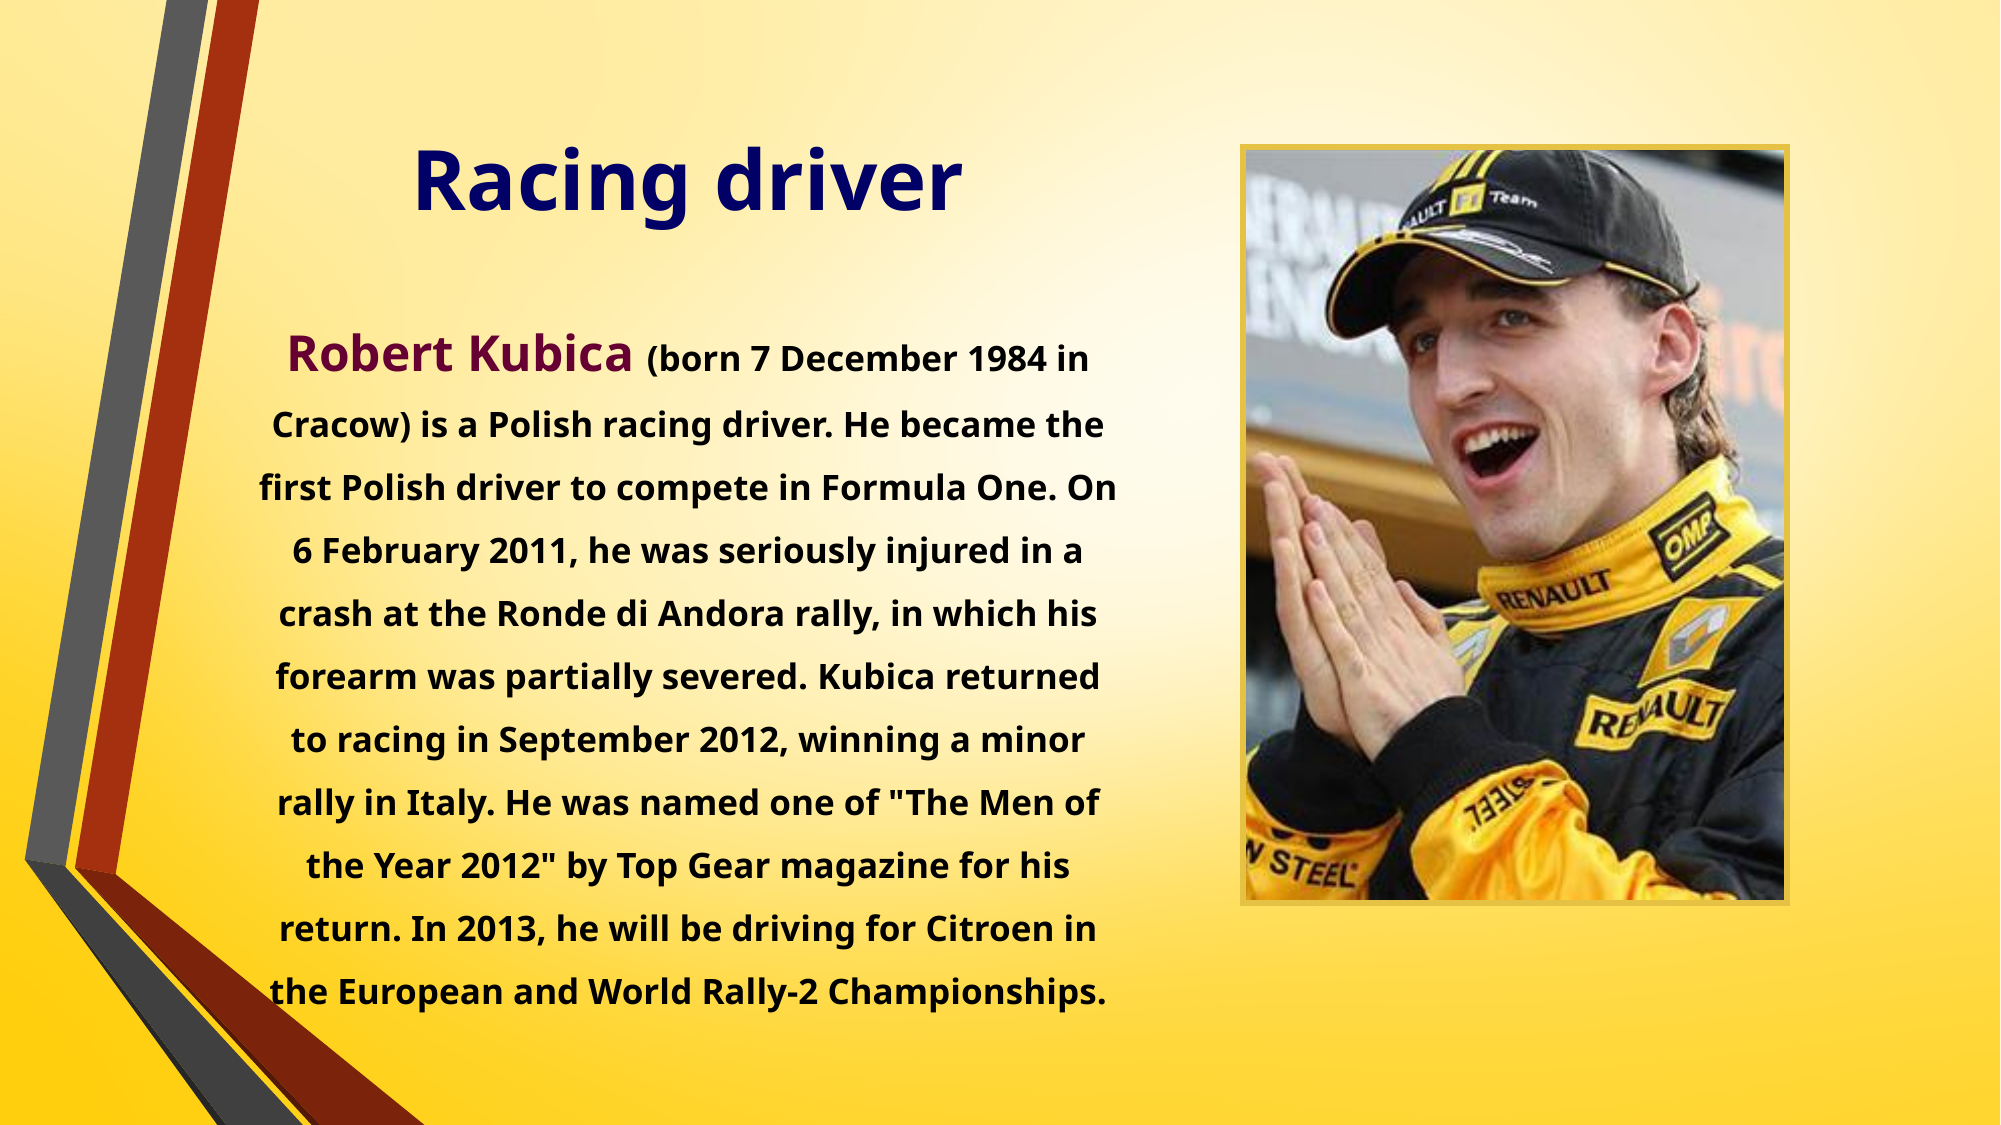

# Racing driver
Robert Kubica (born 7 December 1984 in Cracow) is a Polish racing driver. He became the first Polish driver to compete in Formula One. On 6 February 2011, he was seriously injured in a crash at the Ronde di Andora rally, in which his forearm was partially severed. Kubica returned to racing in September 2012, winning a minor rally in Italy. He was named one of "The Men of the Year 2012" by Top Gear magazine for his return. In 2013, he will be driving for Citroen in the European and World Rally-2 Championships.